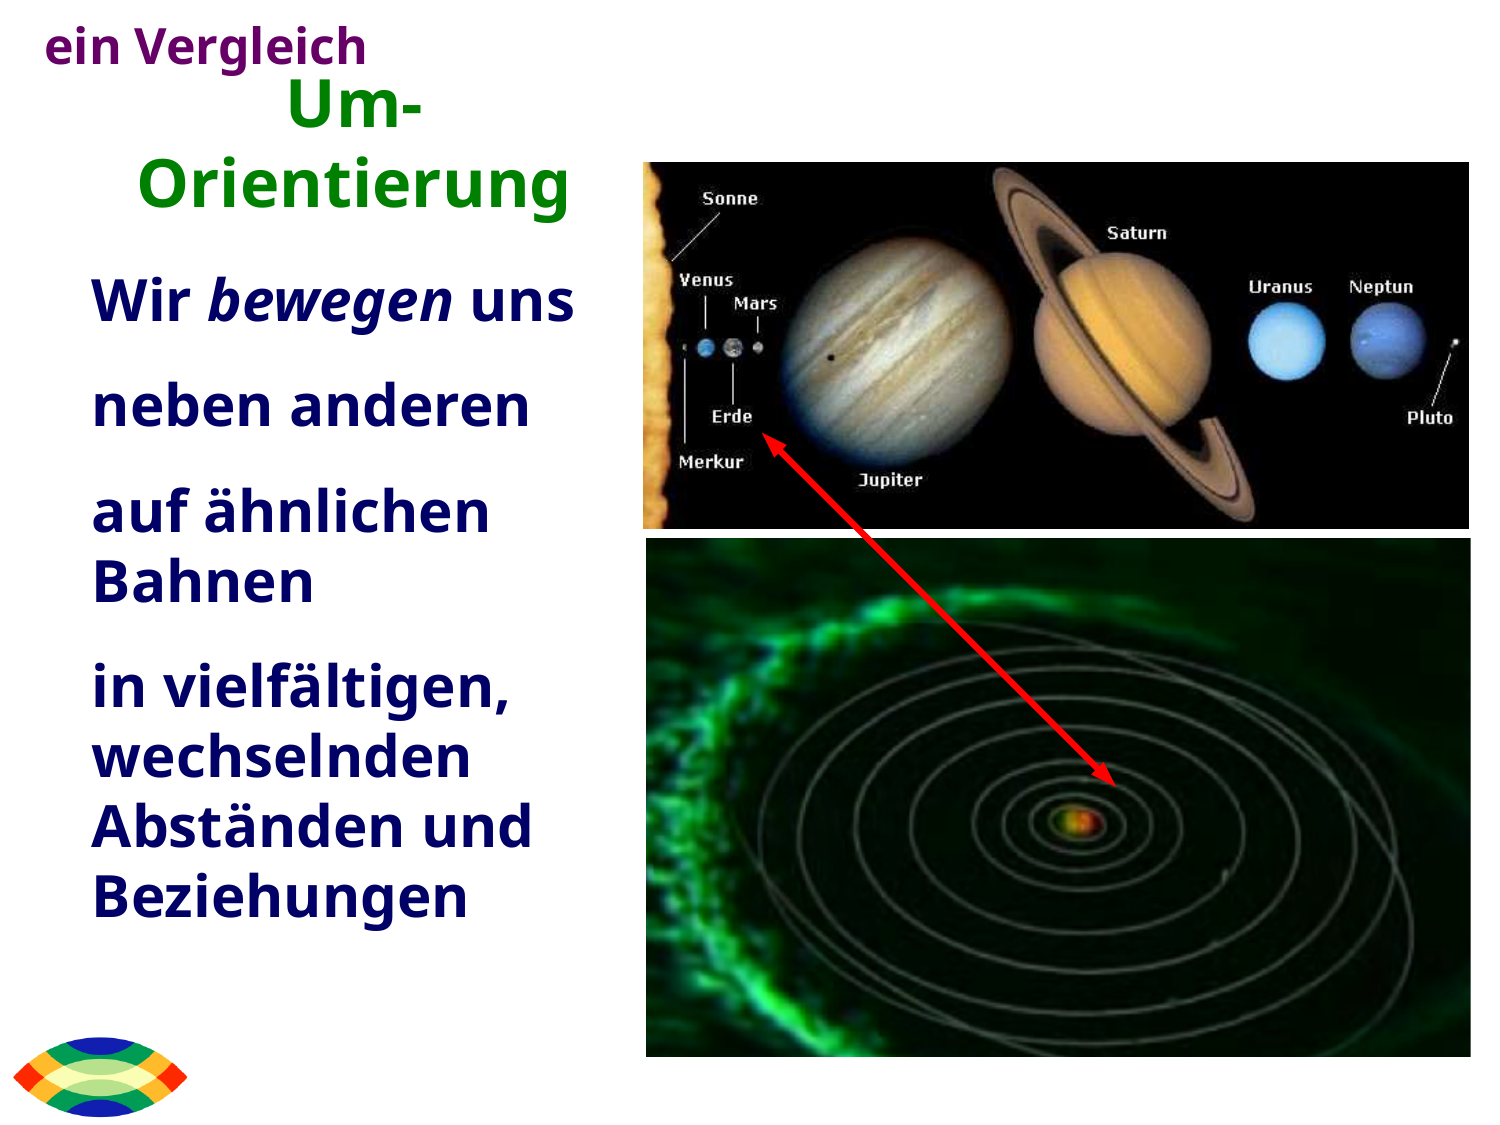

ein Vergleich
Um-Orientierung
Wir bewegen uns
neben anderen
auf ähnlichen Bahnen
in vielfältigen, wechselnden Abständen und Beziehungen